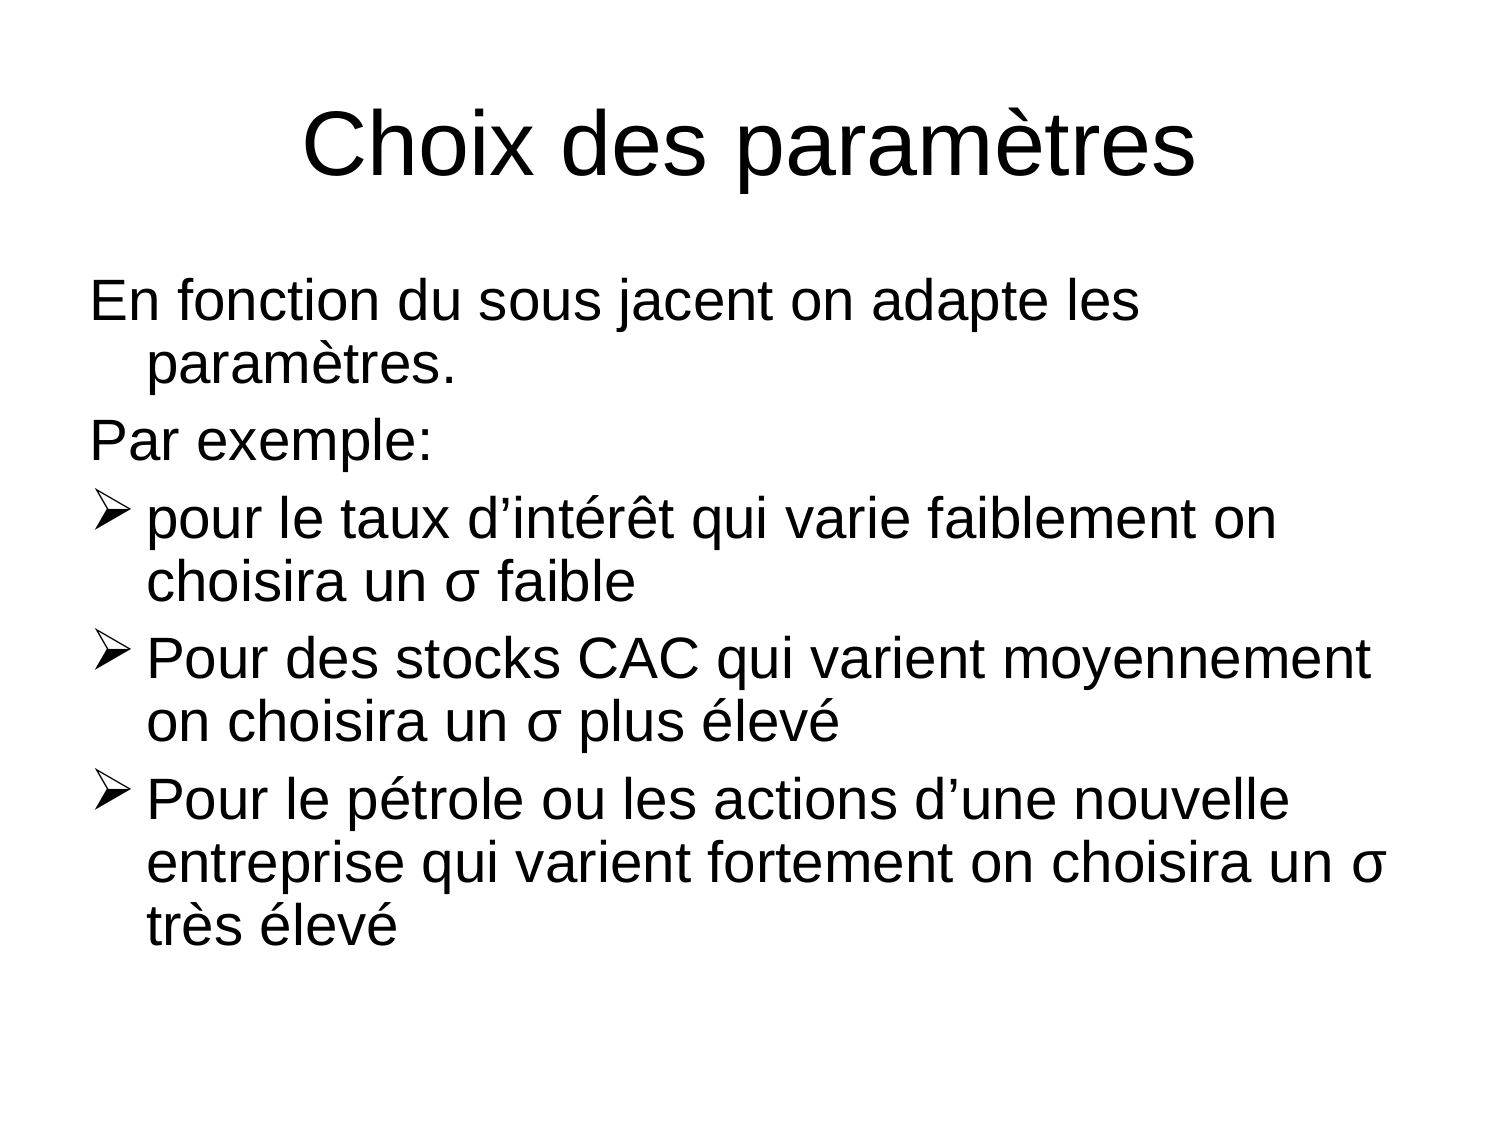

# Choix des paramètres
En fonction du sous jacent on adapte les paramètres.
Par exemple:
pour le taux d’intérêt qui varie faiblement on choisira un σ faible
Pour des stocks CAC qui varient moyennement on choisira un σ plus élevé
Pour le pétrole ou les actions d’une nouvelle entreprise qui varient fortement on choisira un σ très élevé